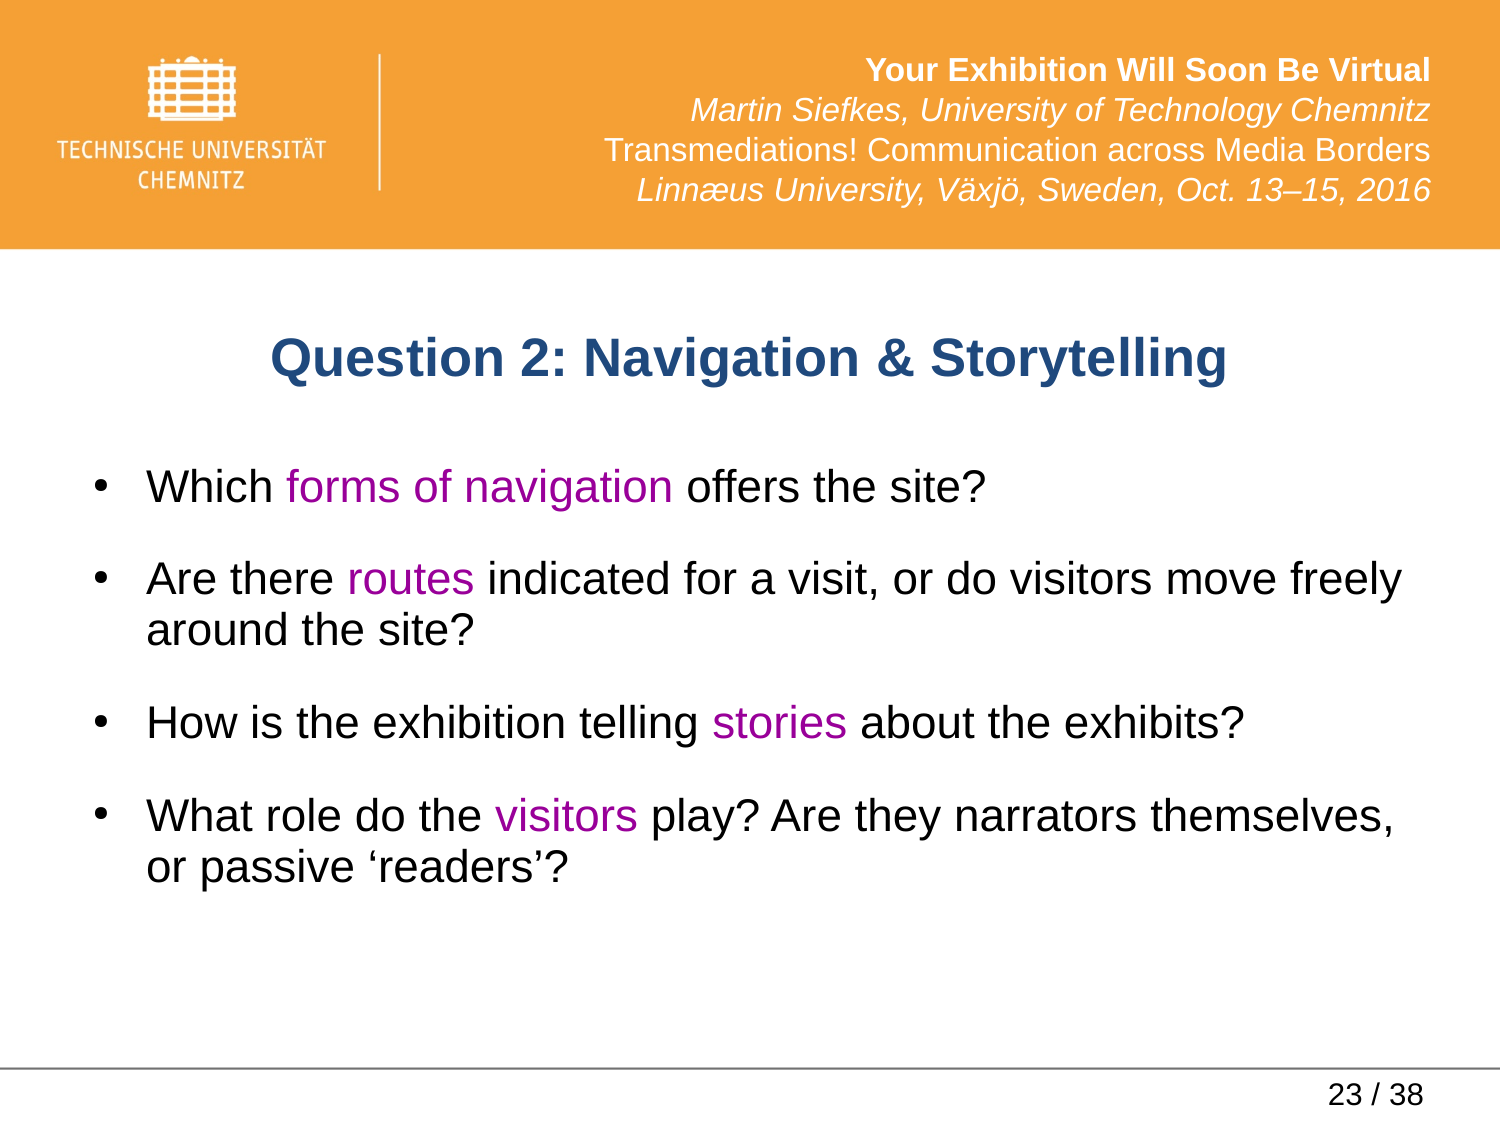

#
Question 2: Navigation & Storytelling
Which forms of navigation offers the site?
Are there routes indicated for a visit, or do visitors move freely around the site?
How is the exhibition telling stories about the exhibits?
What role do the visitors play? Are they narrators themselves, or passive ‘readers’?